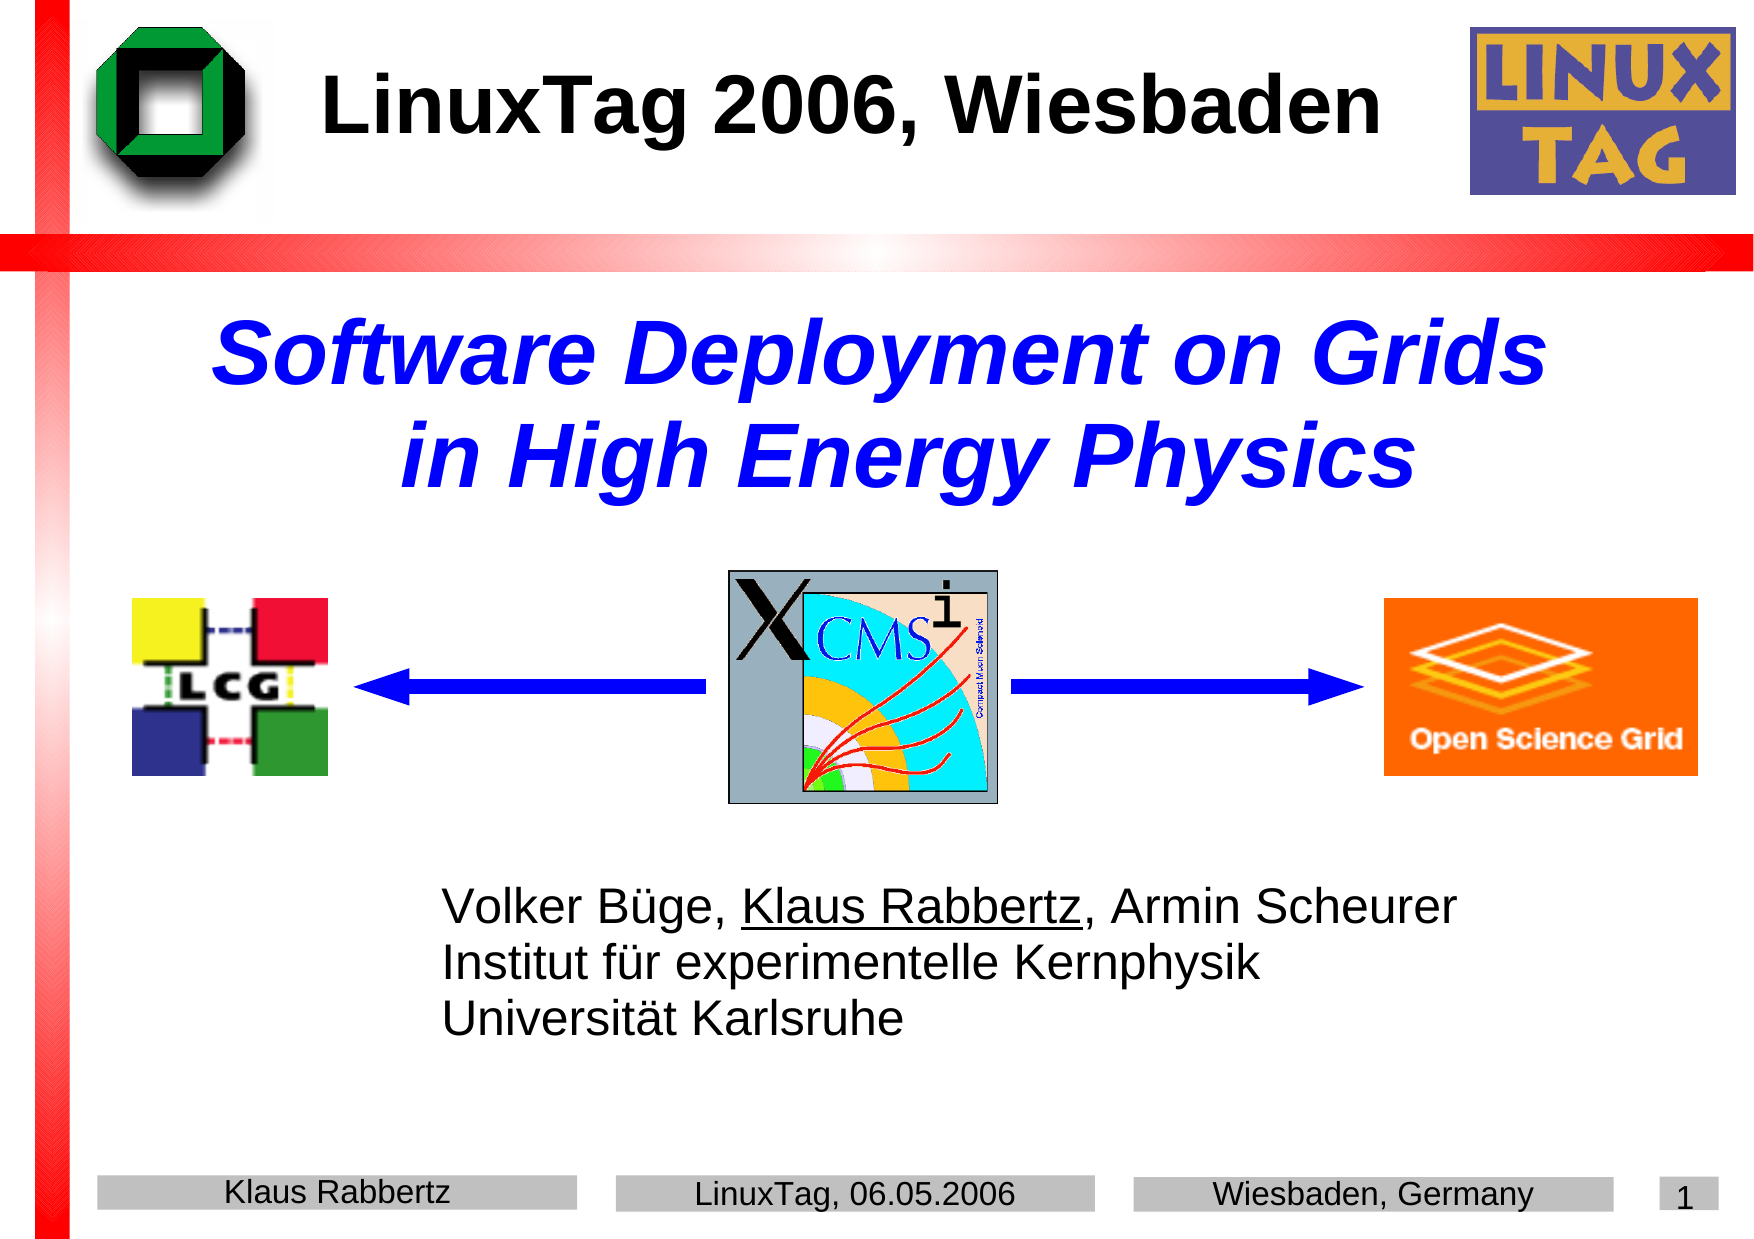

LinuxTag 2006, Wiesbaden
# Software Deployment on Grids in High Energy Physics
Volker Büge, Klaus Rabbertz, Armin Scheurer
Institut für experimentelle Kernphysik
Universität Karlsruhe